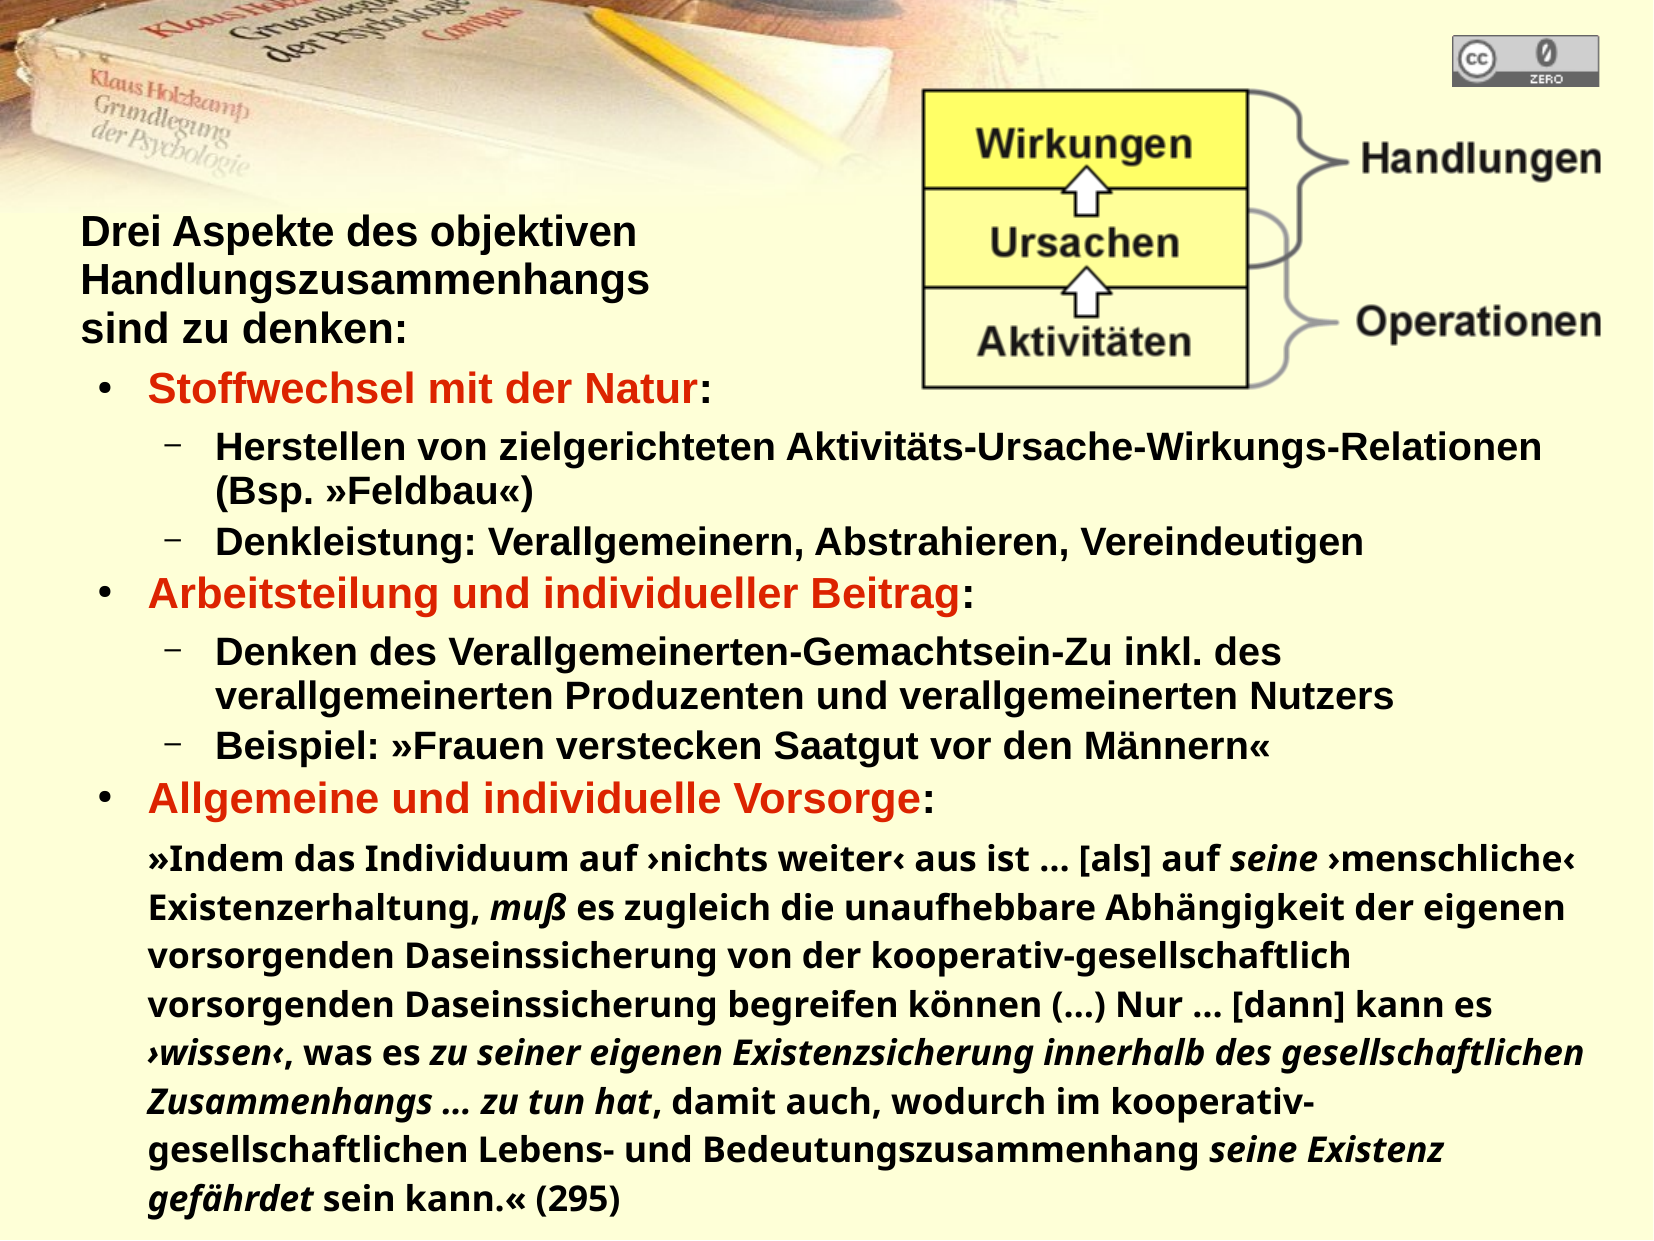

# Drei Aspekte des objektiven Handlungszusammenhangs sind zu denken:
Stoffwechsel mit der Natur:
Herstellen von zielgerichteten Aktivitäts-Ursache-Wirkungs-Relationen (Bsp. »Feldbau«)
Denkleistung: Verallgemeinern, Abstrahieren, Vereindeutigen
Arbeitsteilung und individueller Beitrag:
Denken des Verallgemeinerten-Gemachtsein-Zu inkl. des verallgemeinerten Produzenten und verallgemeinerten Nutzers
Beispiel: »Frauen verstecken Saatgut vor den Männern«
Allgemeine und individuelle Vorsorge:
»Indem das Individuum auf ›nichts weiter‹ aus ist … [als] auf seine ›menschliche‹ Existenzerhaltung, muß es zugleich die unaufhebbare Abhängigkeit der eigenen vorsorgenden Daseinssicherung von der kooperativ-gesellschaftlich vorsorgenden Daseinssicherung begreifen können (…) Nur … [dann] kann es ›wissen‹, was es zu seiner eigenen Existenzsicherung innerhalb des gesellschaftlichen Zusammenhangs … zu tun hat, damit auch, wodurch im kooperativ-gesellschaftlichen Lebens- und Bedeutungszusammenhang seine Existenz gefährdet sein kann.« (295)